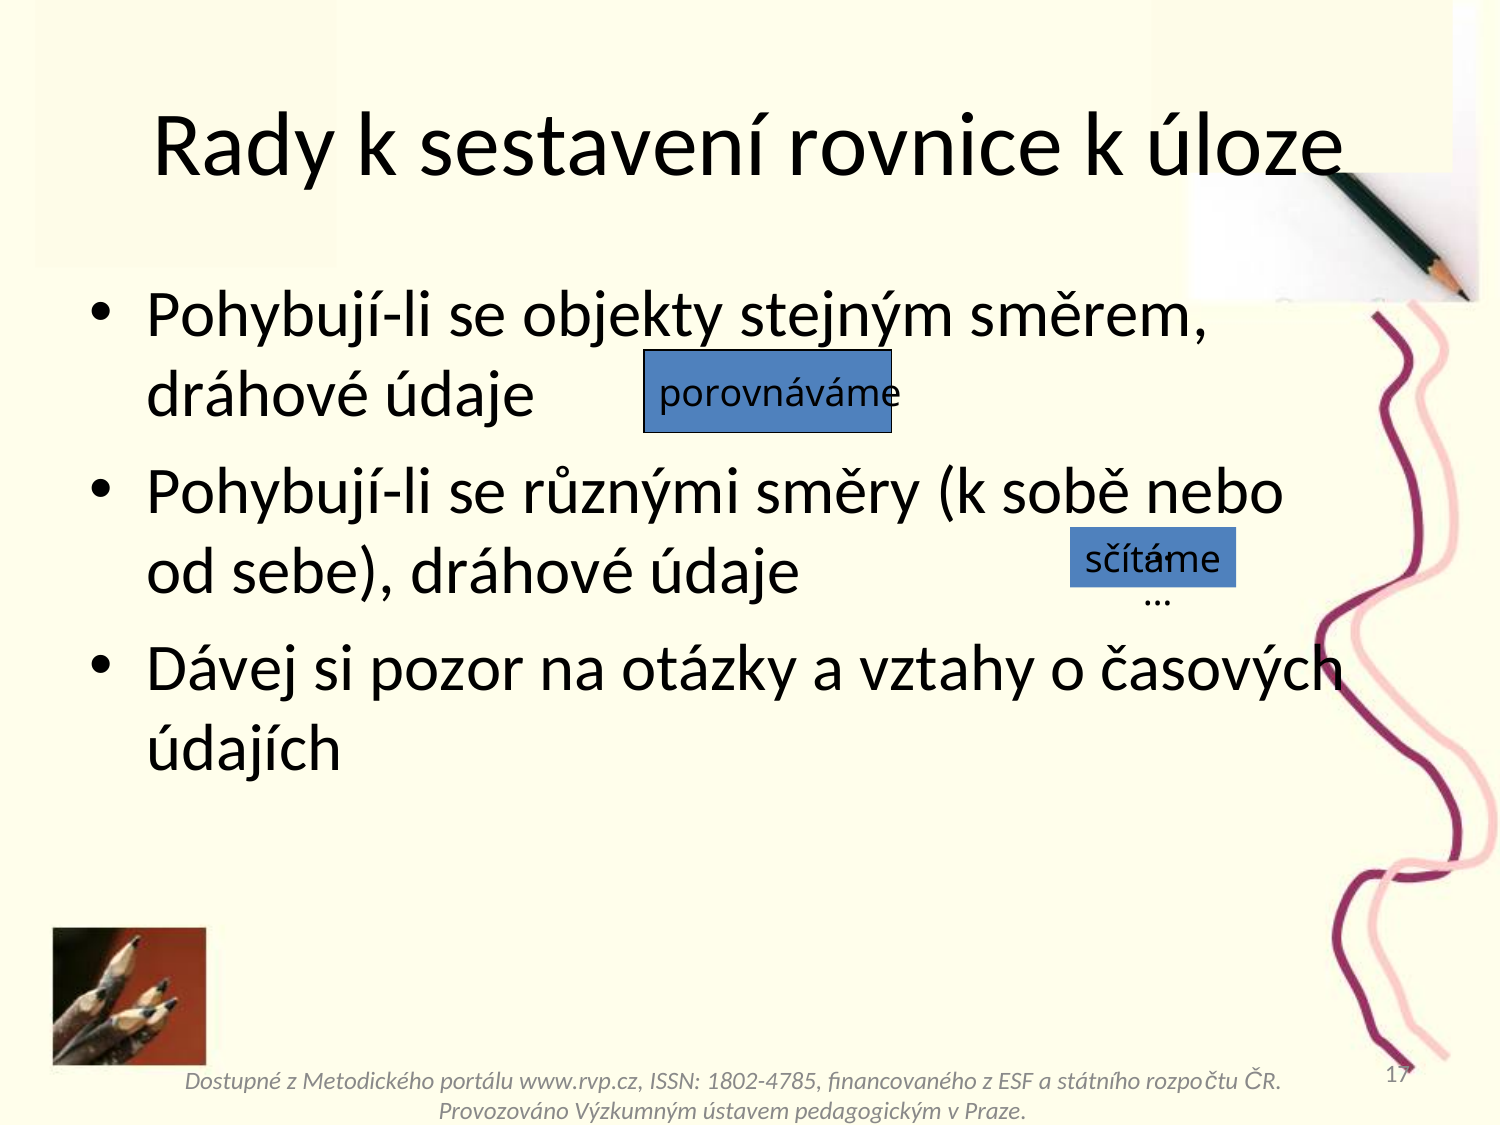

# Rady k sestavení rovnice k úloze
Pohybují-li se objekty stejným směrem, dráhové údaje
Pohybují-li se různými směry (k sobě nebo
od sebe), dráhové údaje
Dávej si pozor na otázky a vztahy o časových údajích
porovnáváme
…………….
……
sčítáme
17
Dostupné z Metodického portálu www.rvp.cz, ISSN: 1802-4785, financovaného z ESF a státního rozpočtu ČR. Provozováno Výzkumným ústavem pedagogickým v Praze.